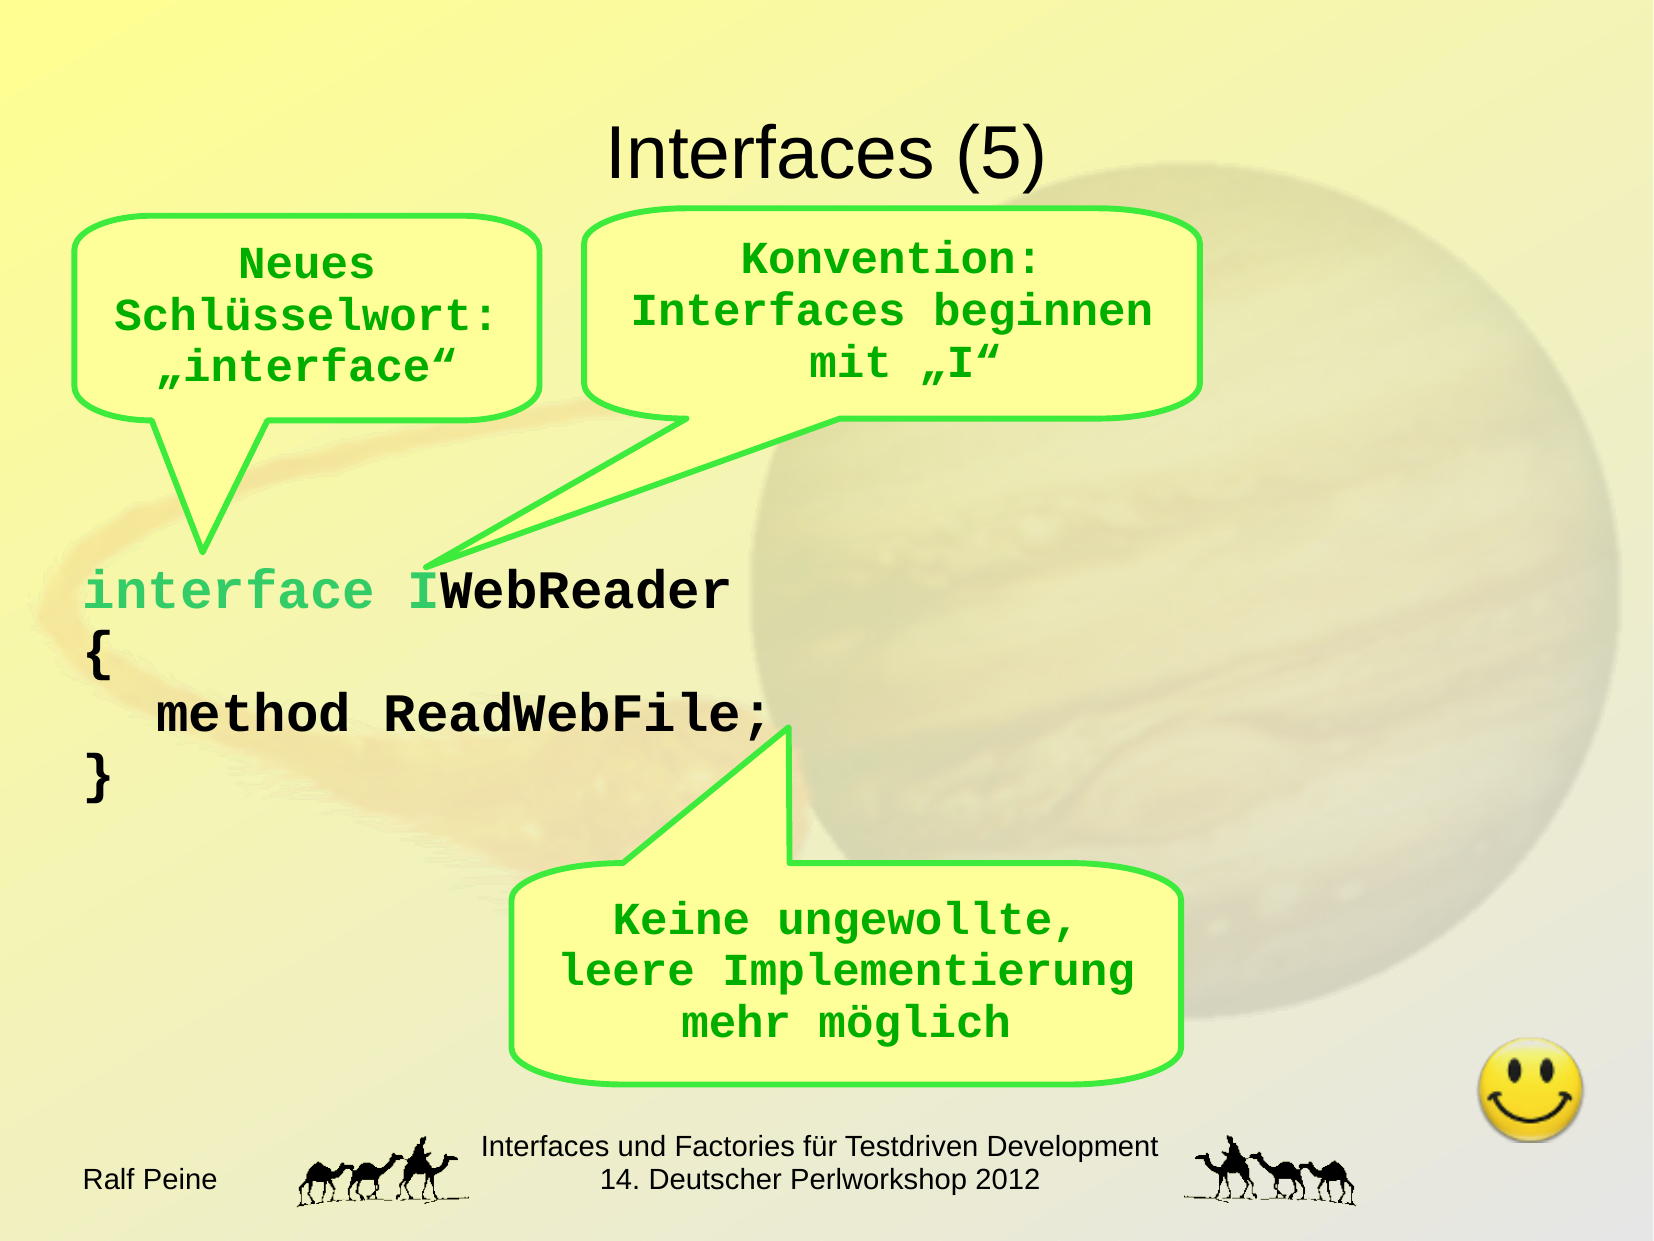

# Interfaces (5)
Konvention:
Interfaces beginnen
 mit „I“
Neues
Schlüsselwort:
„interface“
interface IWebReader
{
	method ReadWebFile;
}
Keine ungewollte,
leere Implementierung
mehr möglich